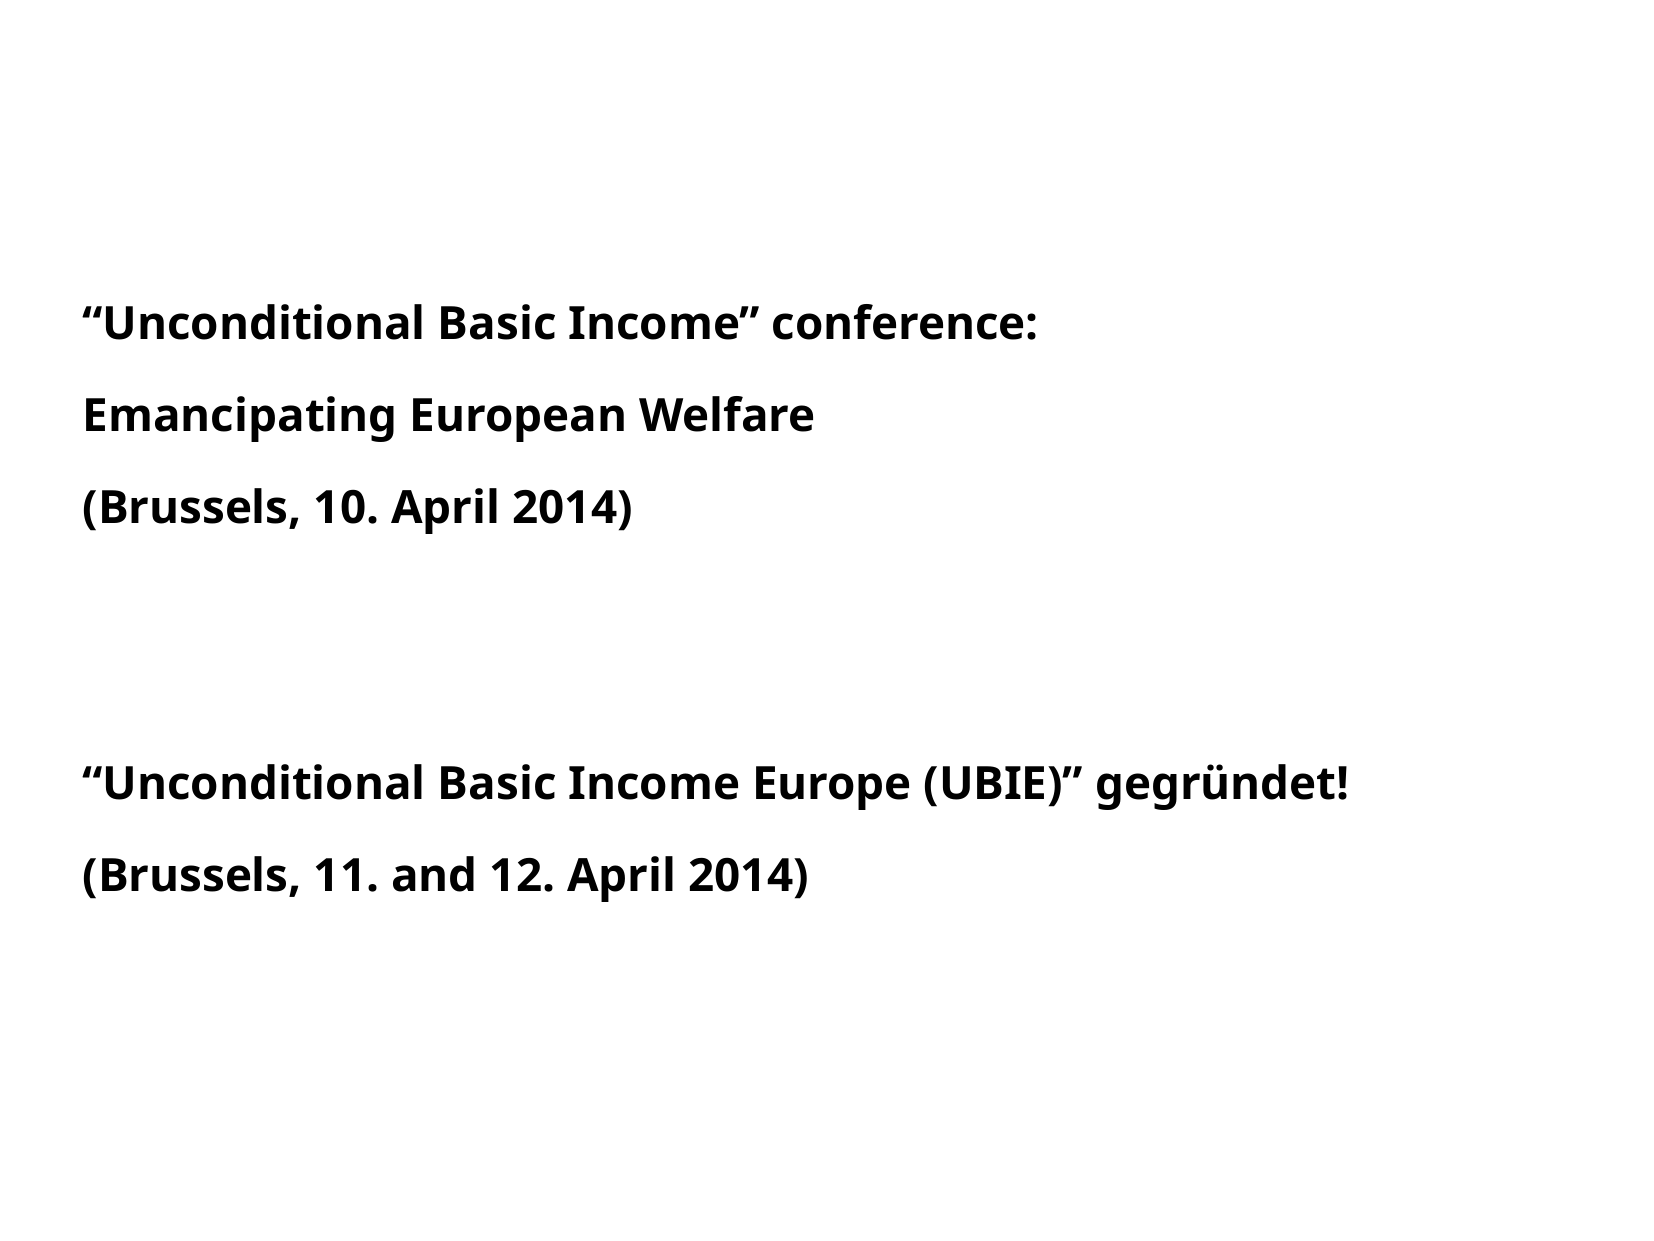

#
“Unconditional Basic Income” conference:
Emancipating European Welfare
(Brussels, 10. April 2014)
“Unconditional Basic Income Europe (UBIE)” gegründet!
(Brussels, 11. and 12. April 2014)